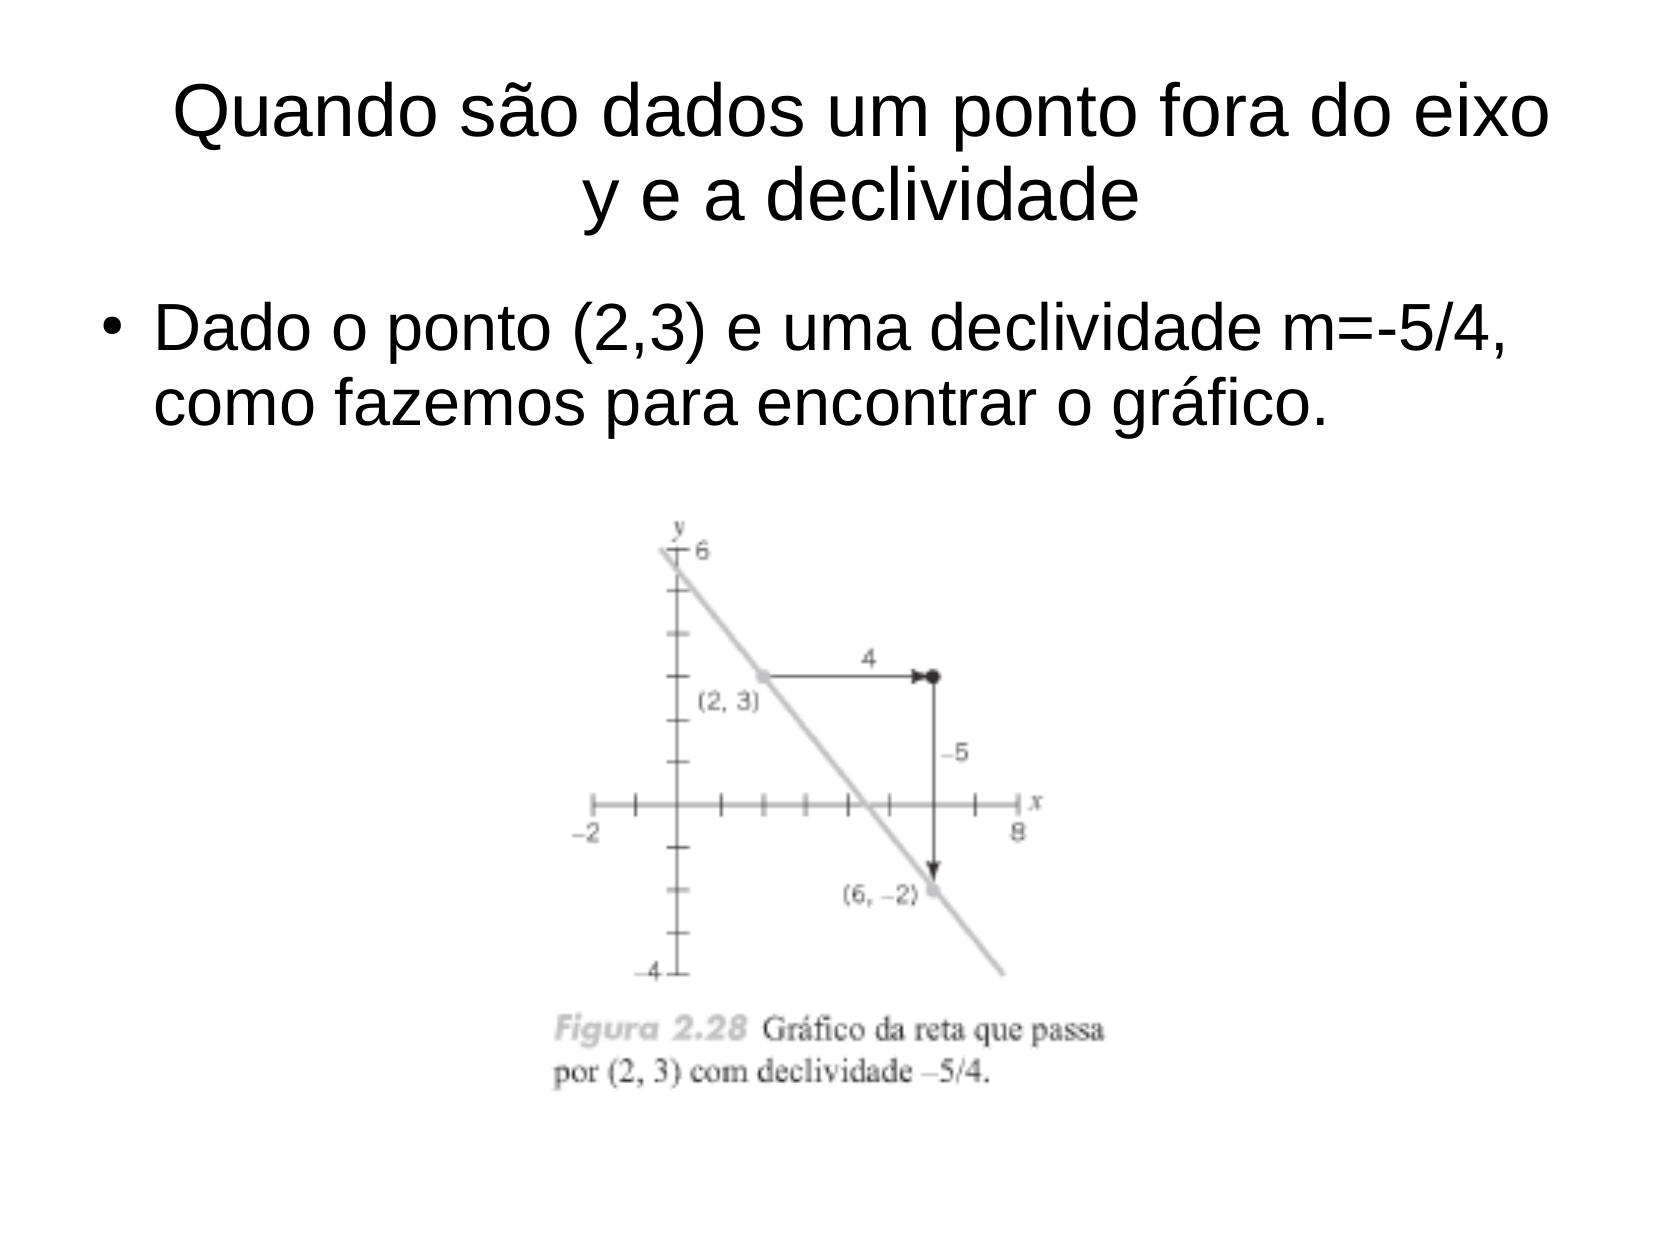

# Quando são dados um ponto fora do eixo y e a declividade
Dado o ponto (2,3) e uma declividade m=-5/4, como fazemos para encontrar o gráfico.